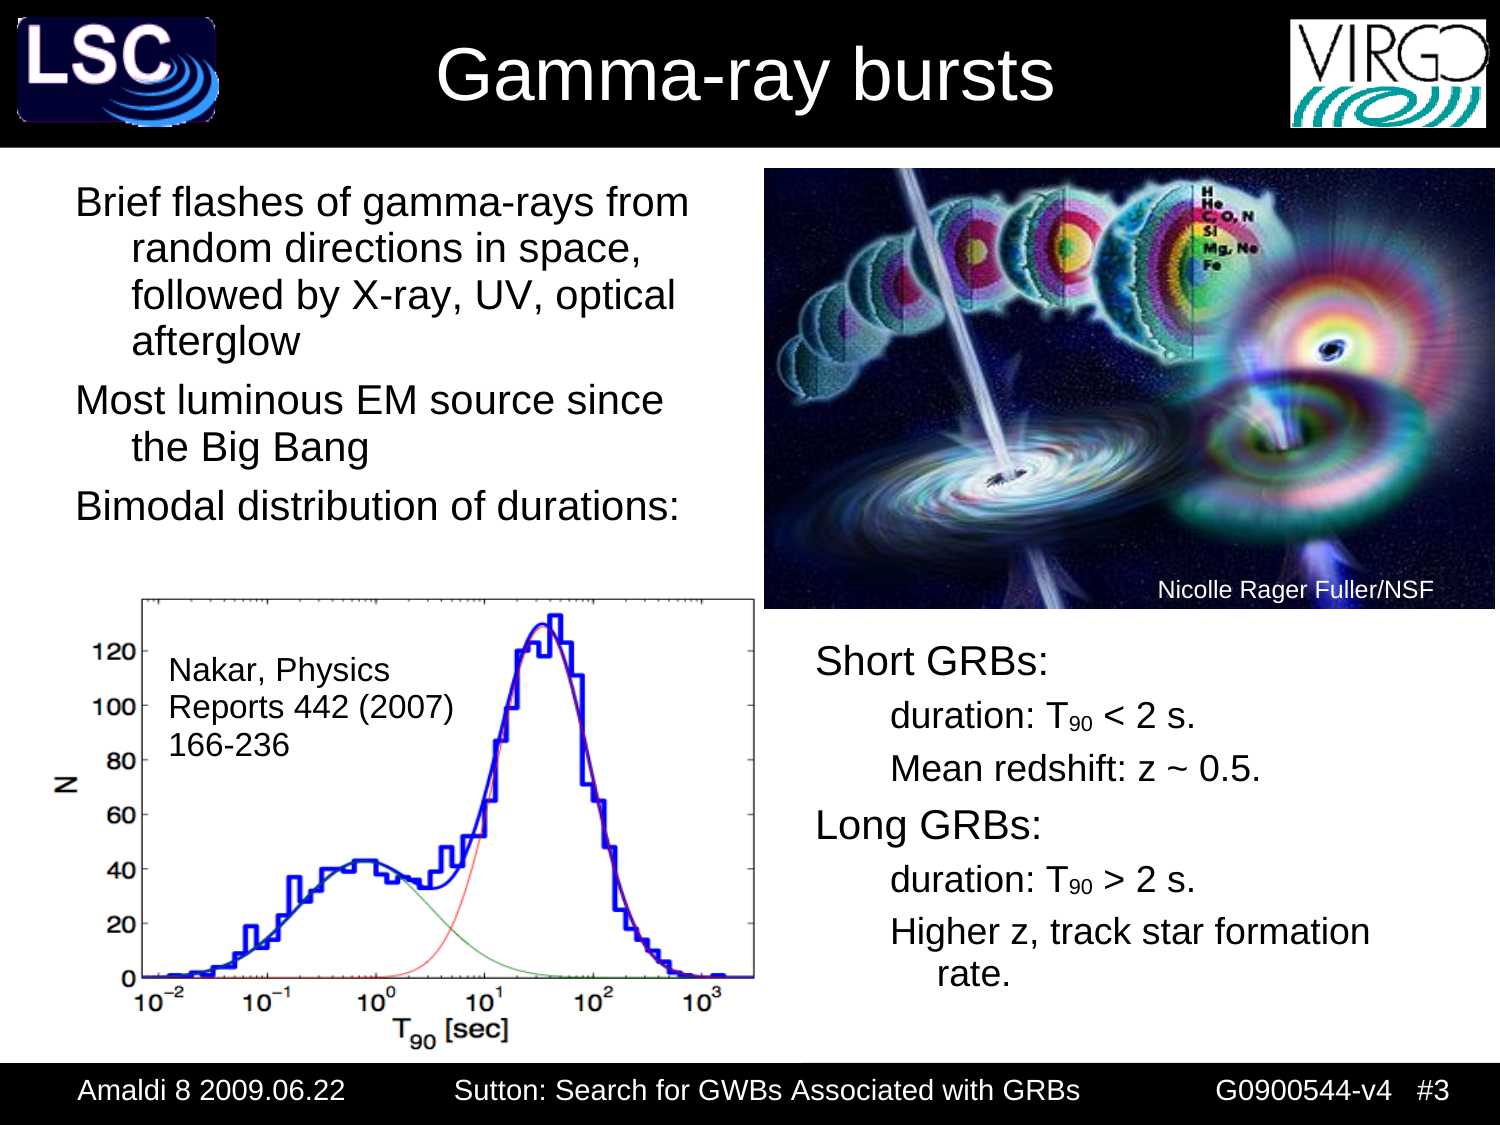

# Gamma-ray bursts
Brief flashes of gamma-rays from random directions in space, followed by X-ray, UV, optical afterglow
Most luminous EM source since the Big Bang
Bimodal distribution of durations:
Nicolle Rager Fuller/NSF
Short GRBs:
duration: T90 < 2 s.
Mean redshift: z ~ 0.5.
Long GRBs:
duration: T90 > 2 s.
Higher z, track star formation rate.
Nakar, Physics Reports 442 (2007) 166-236
3